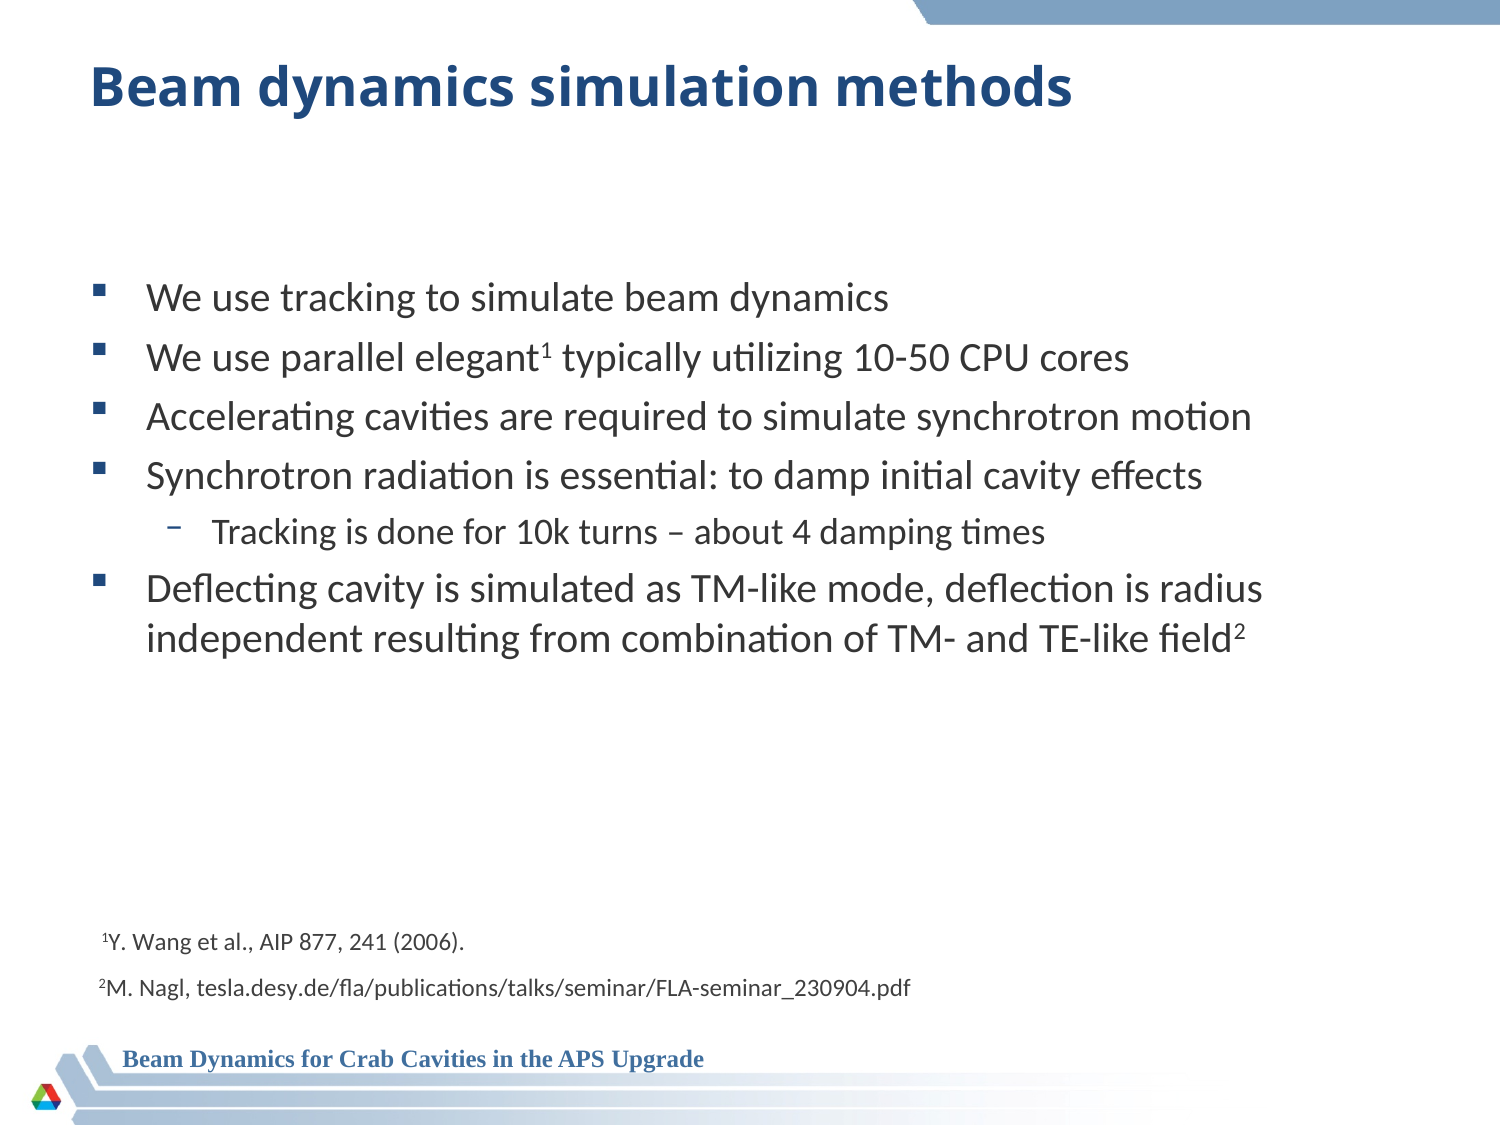

# Beam dynamics simulation methods
We use tracking to simulate beam dynamics
We use parallel elegant1 typically utilizing 10-50 CPU cores
Accelerating cavities are required to simulate synchrotron motion
Synchrotron radiation is essential: to damp initial cavity effects
Tracking is done for 10k turns – about 4 damping times
Deflecting cavity is simulated as TM-like mode, deflection is radius independent resulting from combination of TM- and TE-like field2
1Y. Wang et al., AIP 877, 241 (2006).
2M. Nagl, tesla.desy.de/fla/publications/talks/seminar/FLA-seminar_230904.pdf